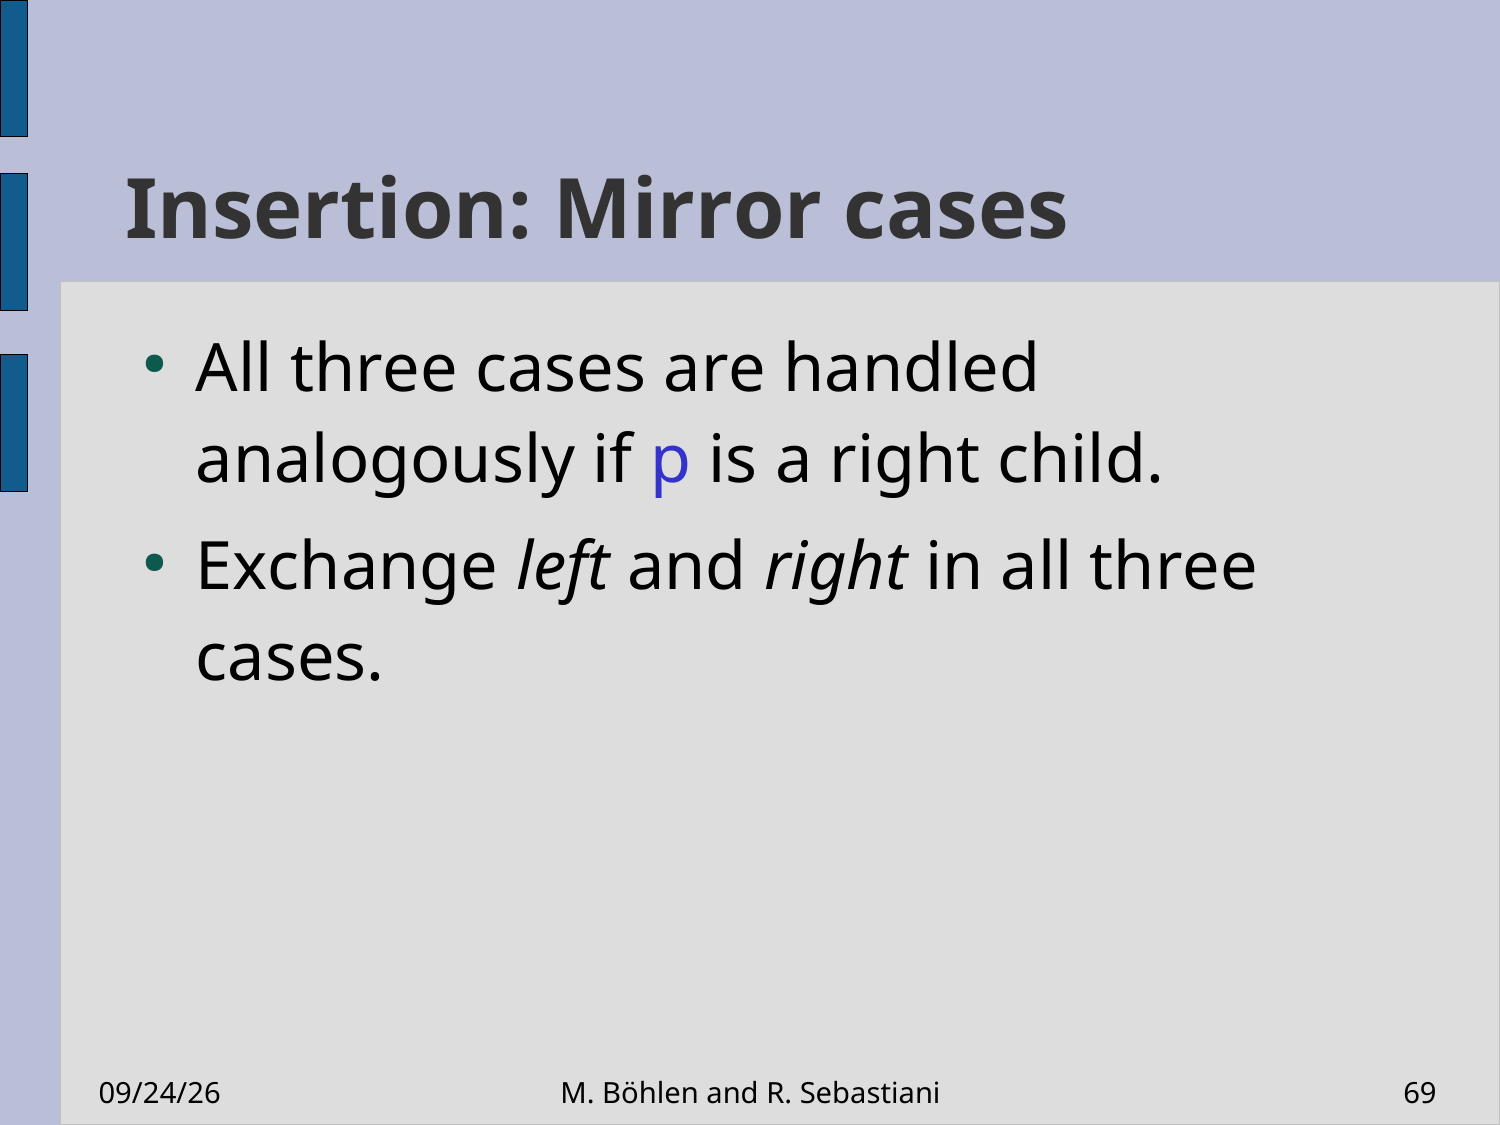

# Insertion: Mirror cases
All three cases are handled analogously if p is a right child.
Exchange left and right in all three cases.
M. Böhlen and R. Sebastiani
69